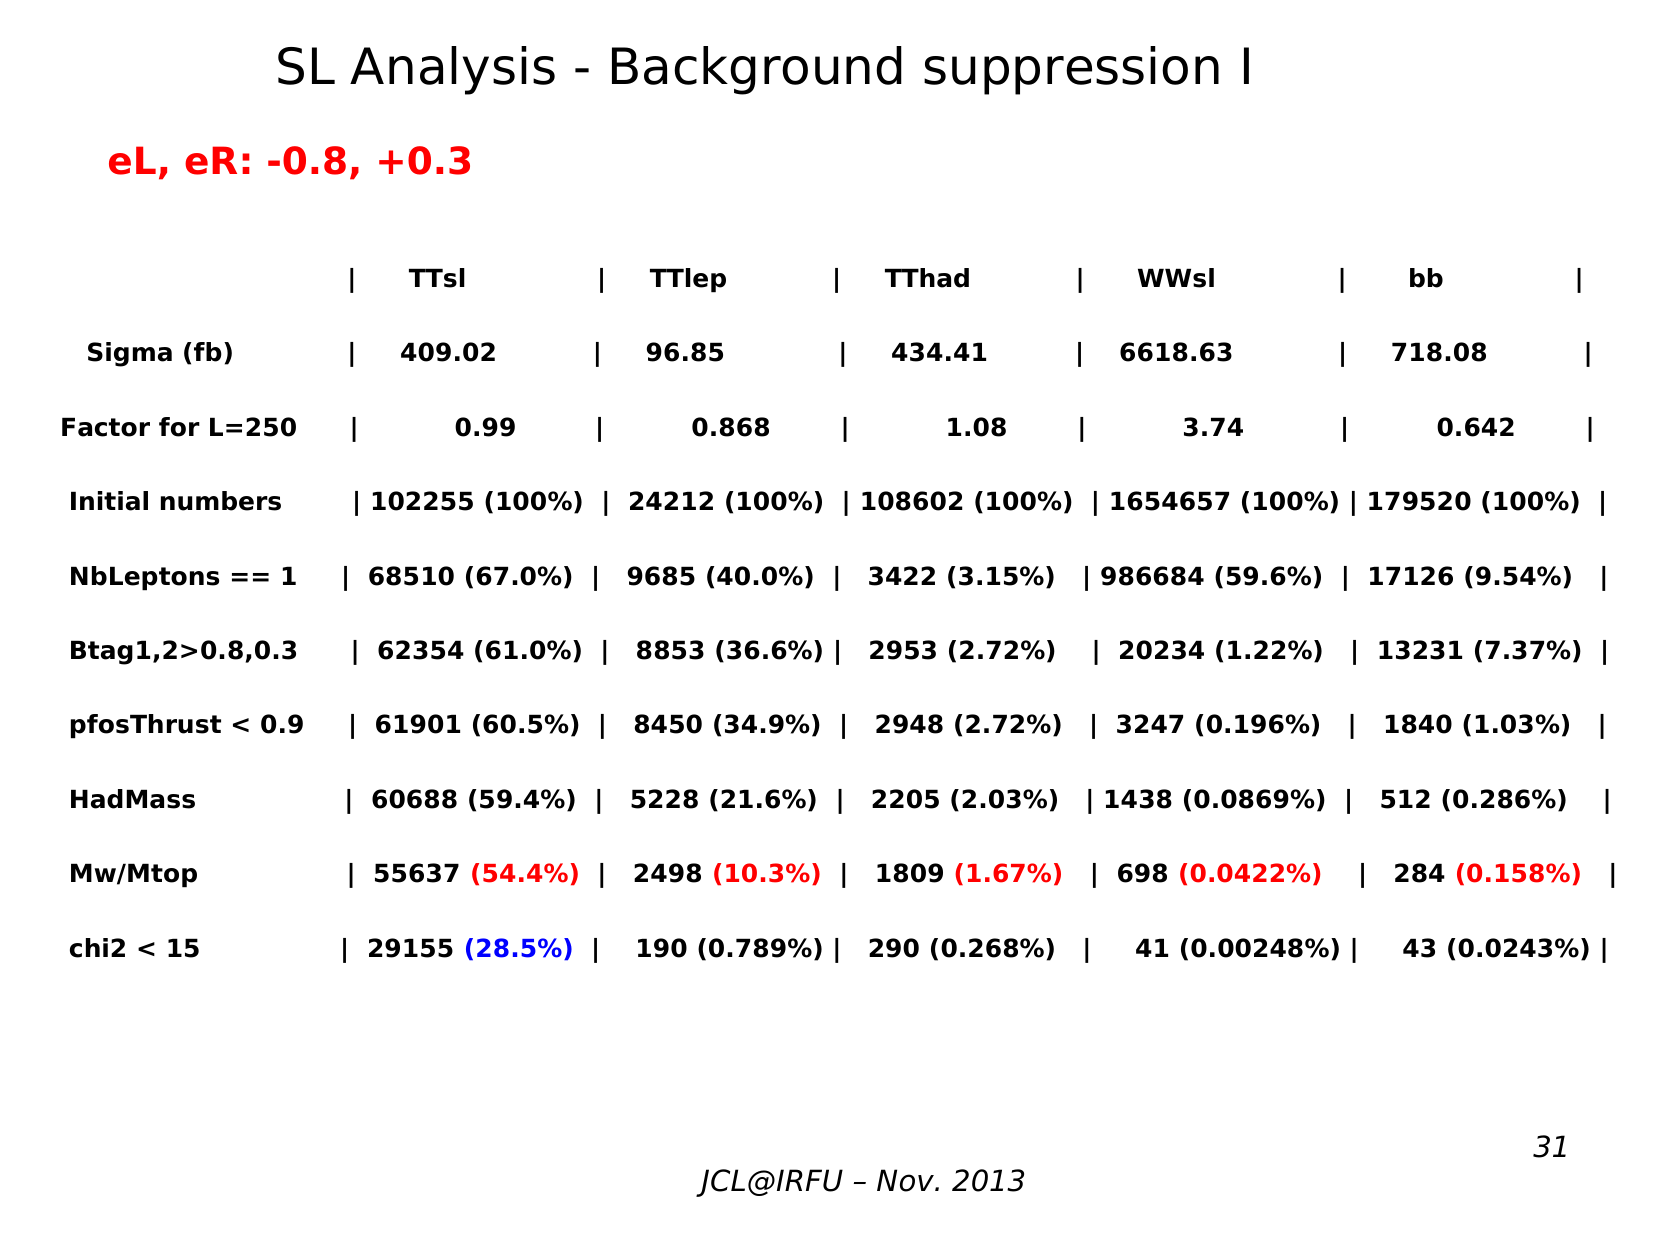

# SL Analysis - Background suppression I
eL, eR: -0.8, +0.3
                                 |      TTsl               |     TTlep            |     TThad            |      WWsl              |       bb               |
   Sigma (fb)             |     409.02           |     96.85             |     434.41          |    6618.63            |     718.08           |
Factor for L=250      |           0.99         |          0.868        |           1.08        |           3.74           |          0.642        |
 Initial numbers        | 102255 (100%)  |  24212 (100%)  | 108602 (100%)  | 1654657 (100%) | 179520 (100%)  |
 NbLeptons == 1     |  68510 (67.0%)  |   9685 (40.0%)  |   3422 (3.15%)   | 986684 (59.6%)  |  17126 (9.54%)   |
 Btag1,2>0.8,0.3      |  62354 (61.0%)  |   8853 (36.6%) |   2953 (2.72%)    |  20234 (1.22%)   |  13231 (7.37%)  |
 pfosThrust < 0.9     |  61901 (60.5%)  |   8450 (34.9%)  |   2948 (2.72%)   |  3247 (0.196%)   |   1840 (1.03%)   |
 HadMass                 |  60688 (59.4%)  |   5228 (21.6%)  |   2205 (2.03%)   | 1438 (0.0869%)  |   512 (0.286%)    |
 Mw/Mtop                 |  55637 (54.4%)  |   2498 (10.3%)  |   1809 (1.67%)   |  698 (0.0422%)    |   284 (0.158%)   |
 chi2 < 15                |  29155 (28.5%)  |    190 (0.789%) |   290 (0.268%)   |     41 (0.00248%) |     43 (0.0243%) |
FCPPL Workshop - March 2012
31